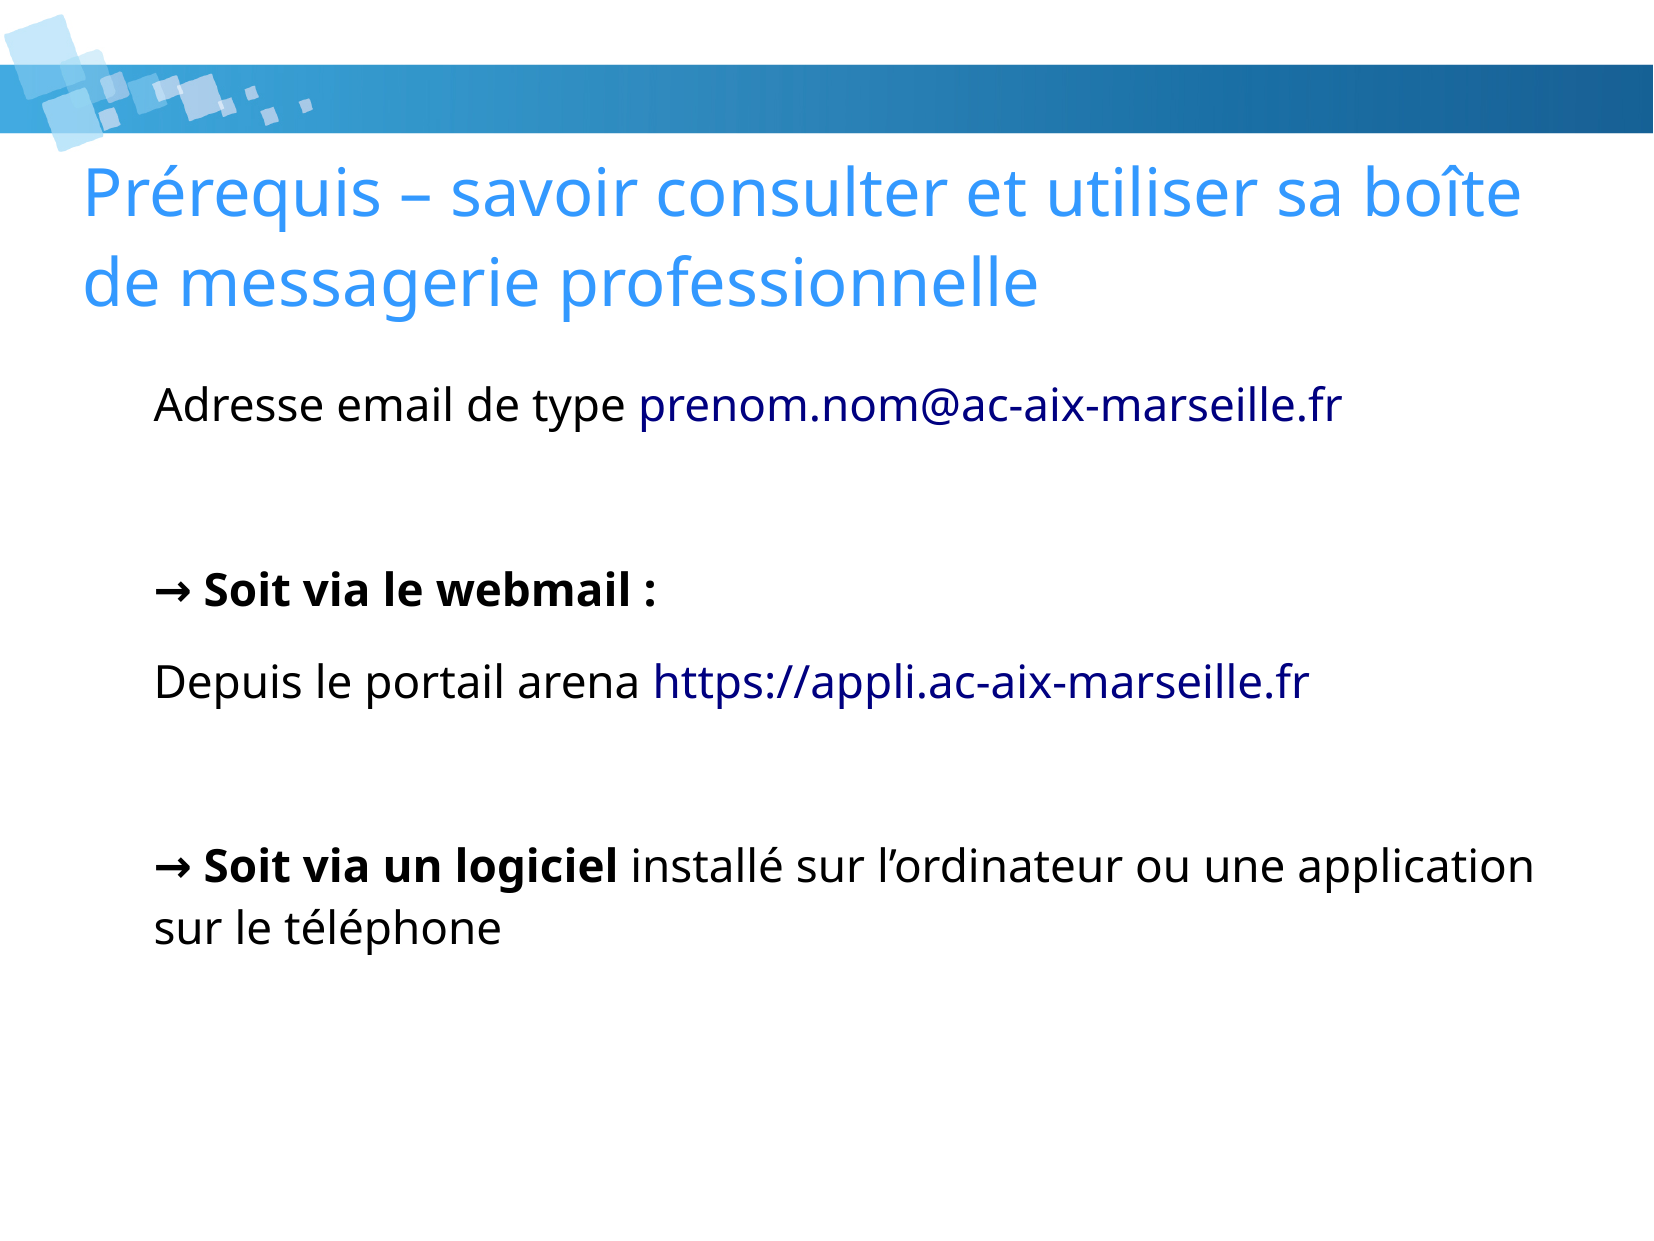

# Prérequis – savoir consulter et utiliser sa boîte de messagerie professionnelle
Adresse email de type prenom.nom@ac-aix-marseille.fr
→ Soit via le webmail :
Depuis le portail arena https://appli.ac-aix-marseille.fr
→ Soit via un logiciel installé sur l’ordinateur ou une application sur le téléphone